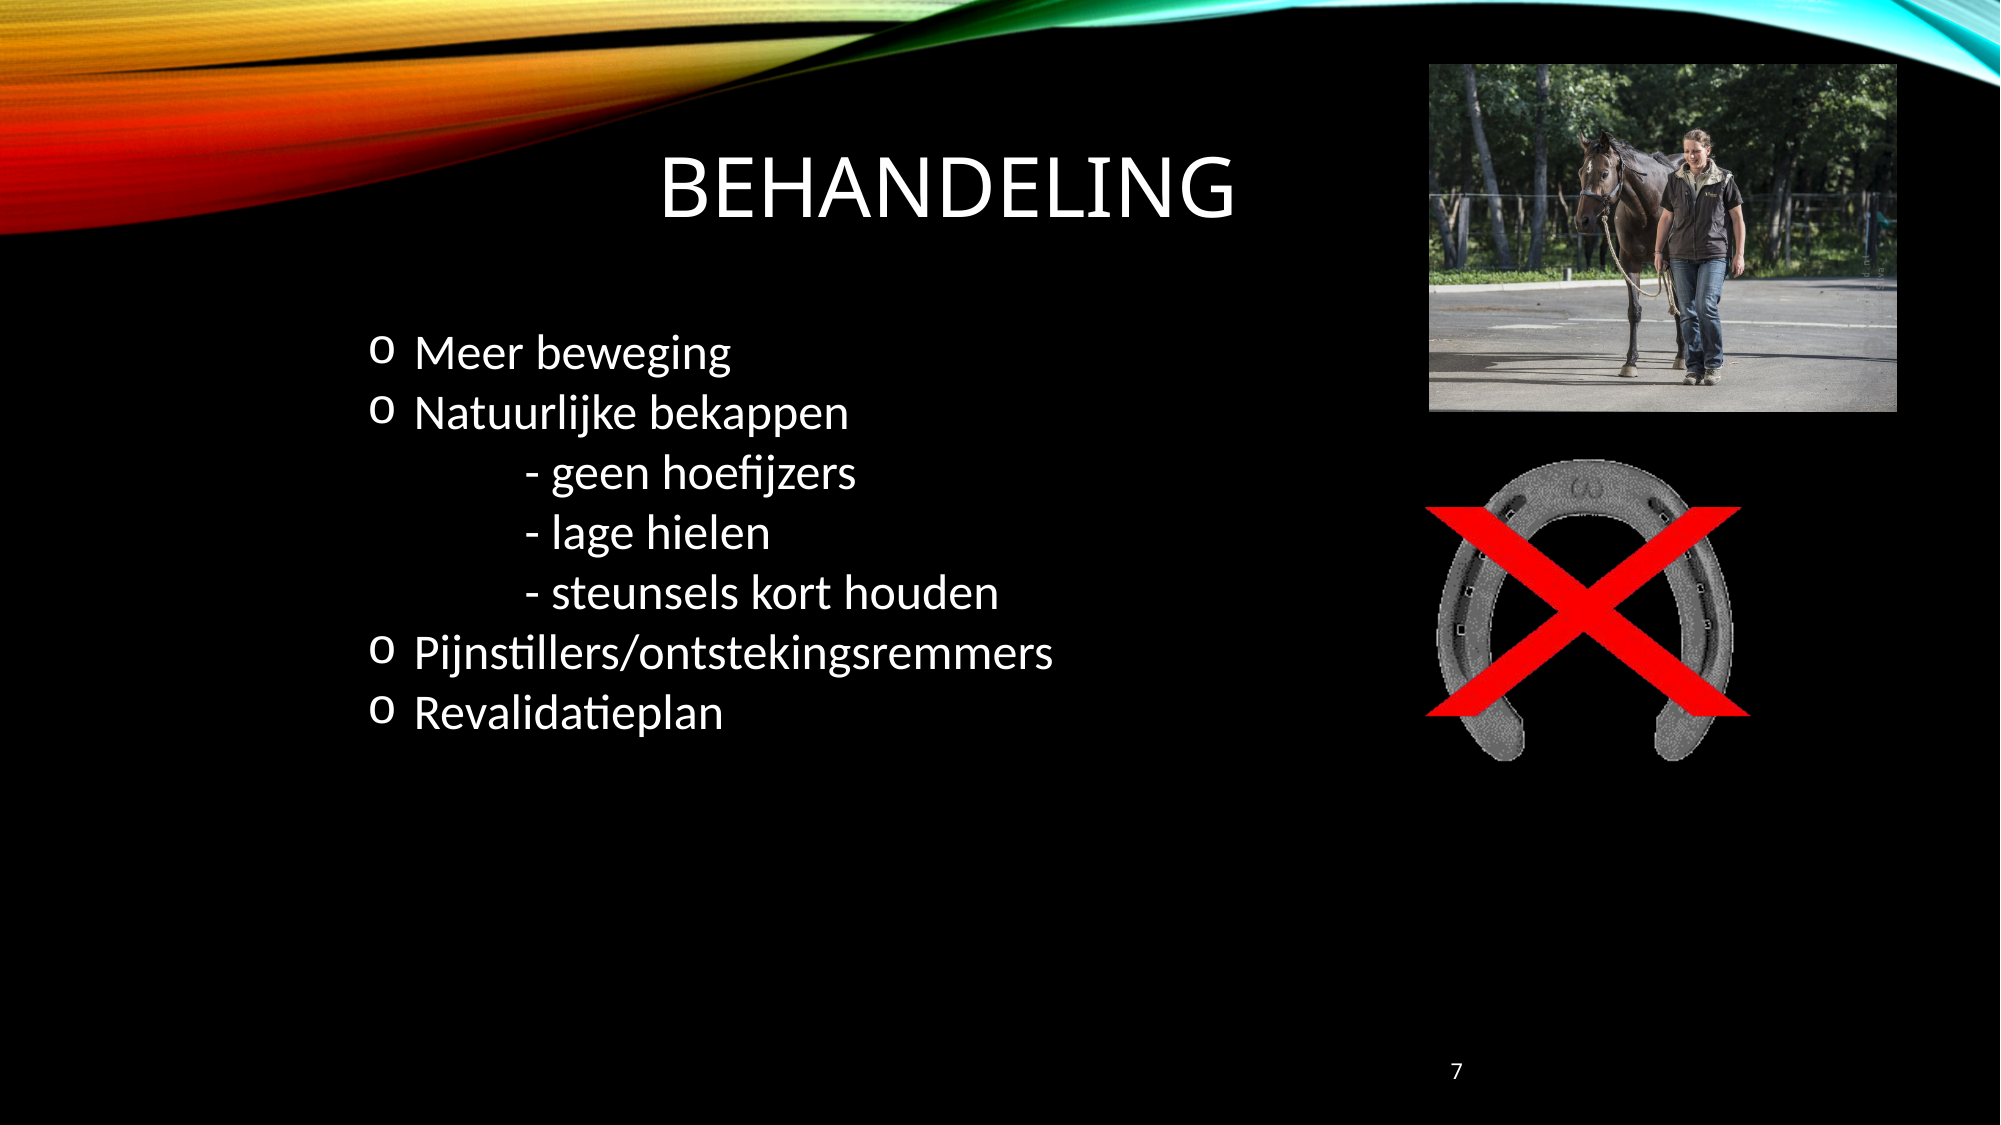

# behandeling
Meer beweging
Natuurlijke bekappen
 - geen hoefijzers
 - lage hielen
 - steunsels kort houden
Pijnstillers/ontstekingsremmers
Revalidatieplan